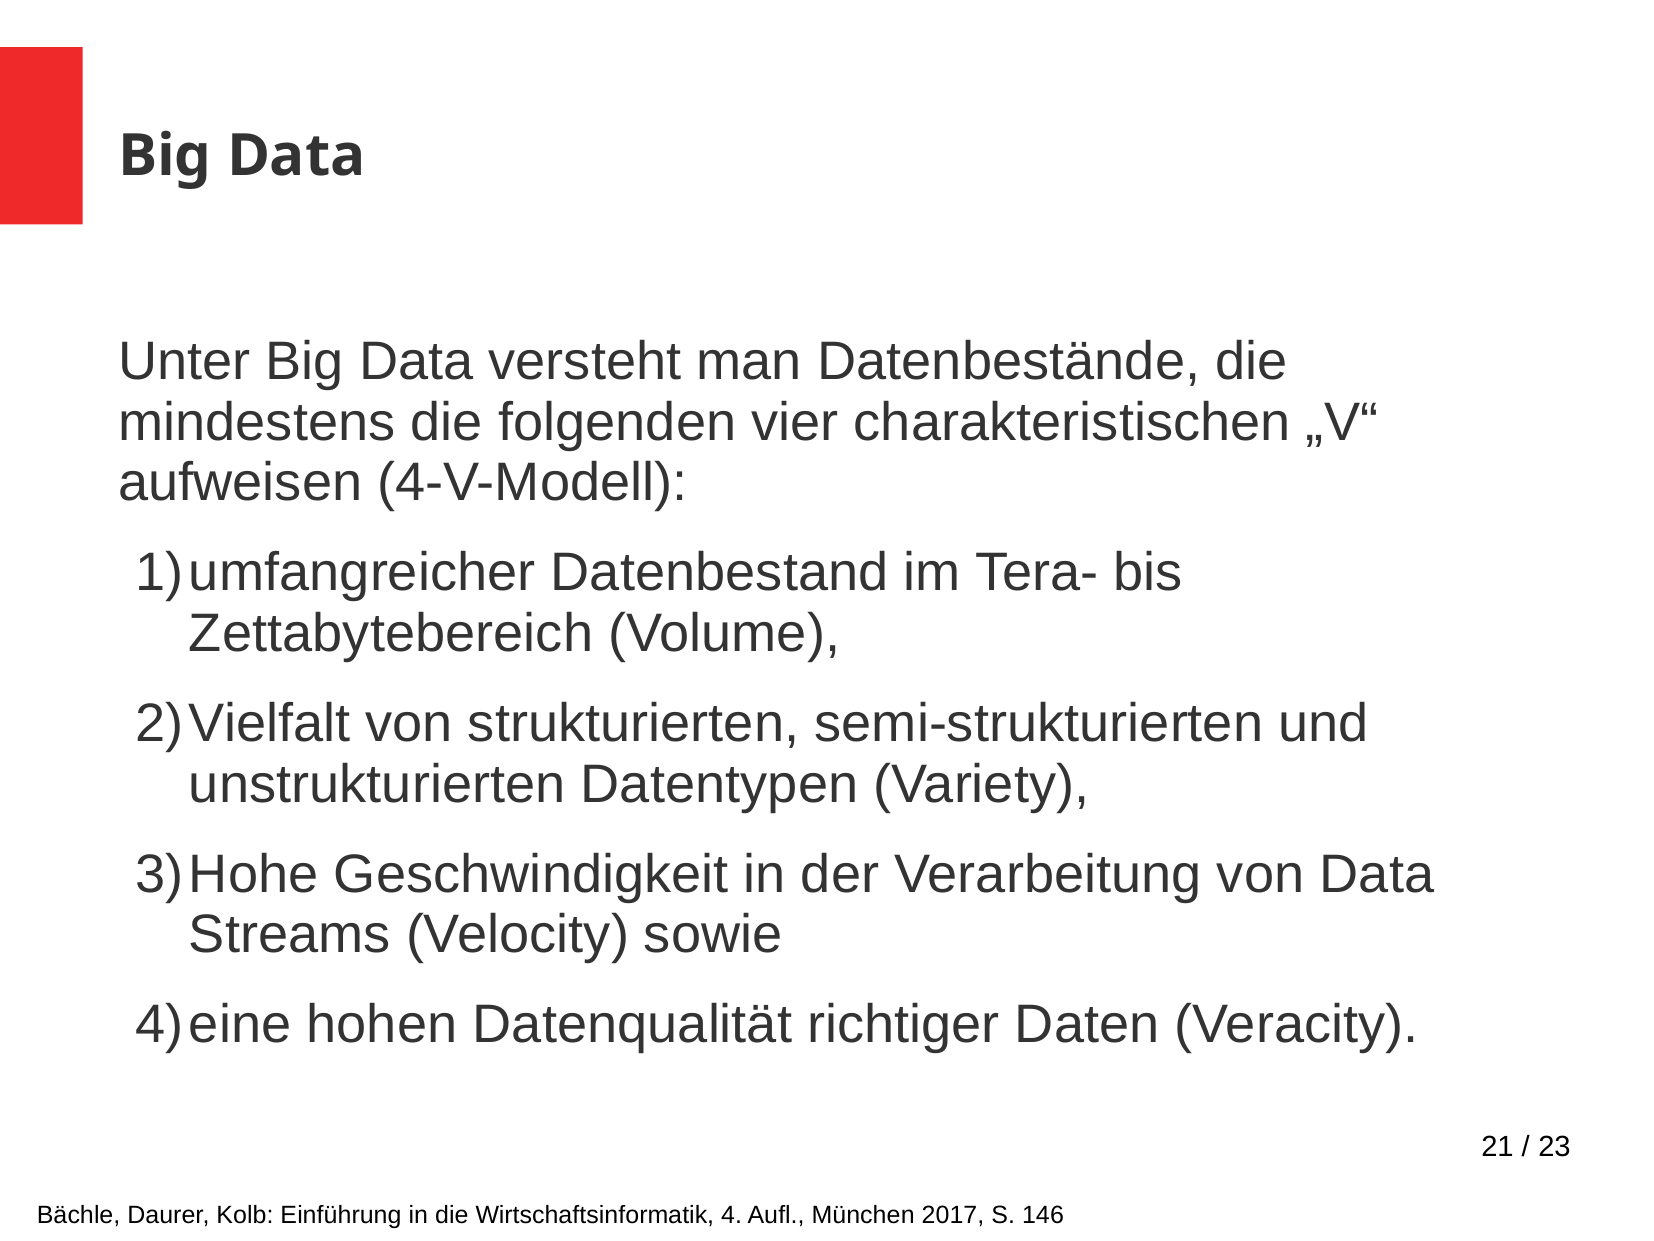

# Big Data
Unter Big Data versteht man Datenbestände, die mindestens die folgenden vier charakteristischen „V“ aufweisen (4-V-Modell):
umfangreicher Datenbestand im Tera- bis Zettabytebereich (Volume),
Vielfalt von strukturierten, semi-strukturierten und unstrukturierten Datentypen (Variety),
Hohe Geschwindigkeit in der Verarbeitung von Data Streams (Velocity) sowie
eine hohen Datenqualität richtiger Daten (Veracity).
21
Bächle, Daurer, Kolb: Einführung in die Wirtschaftsinformatik, 4. Aufl., München 2017, S. 146